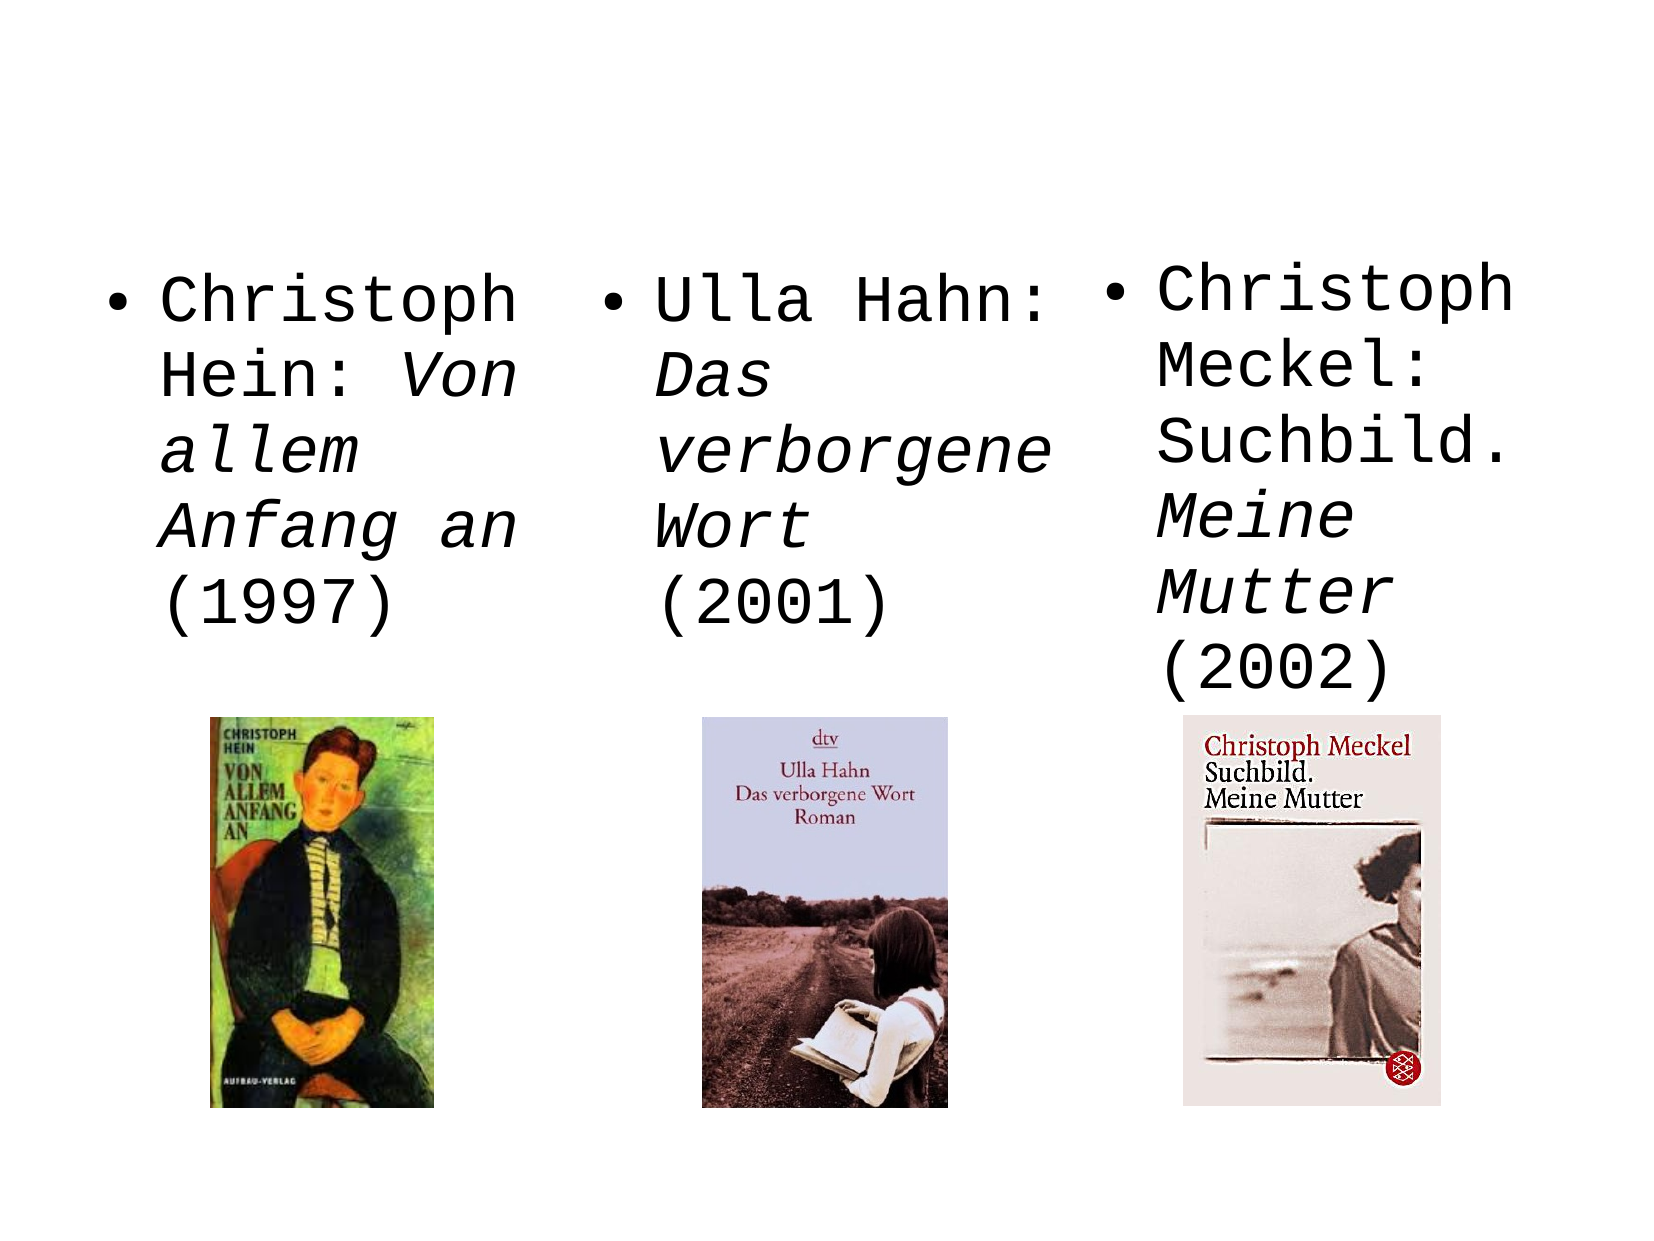

#
Christoph Meckel: Suchbild. Meine Mutter (2002)
Christoph Hein: Von allem Anfang an (1997)
Ulla Hahn: Das verborgene Wort (2001)